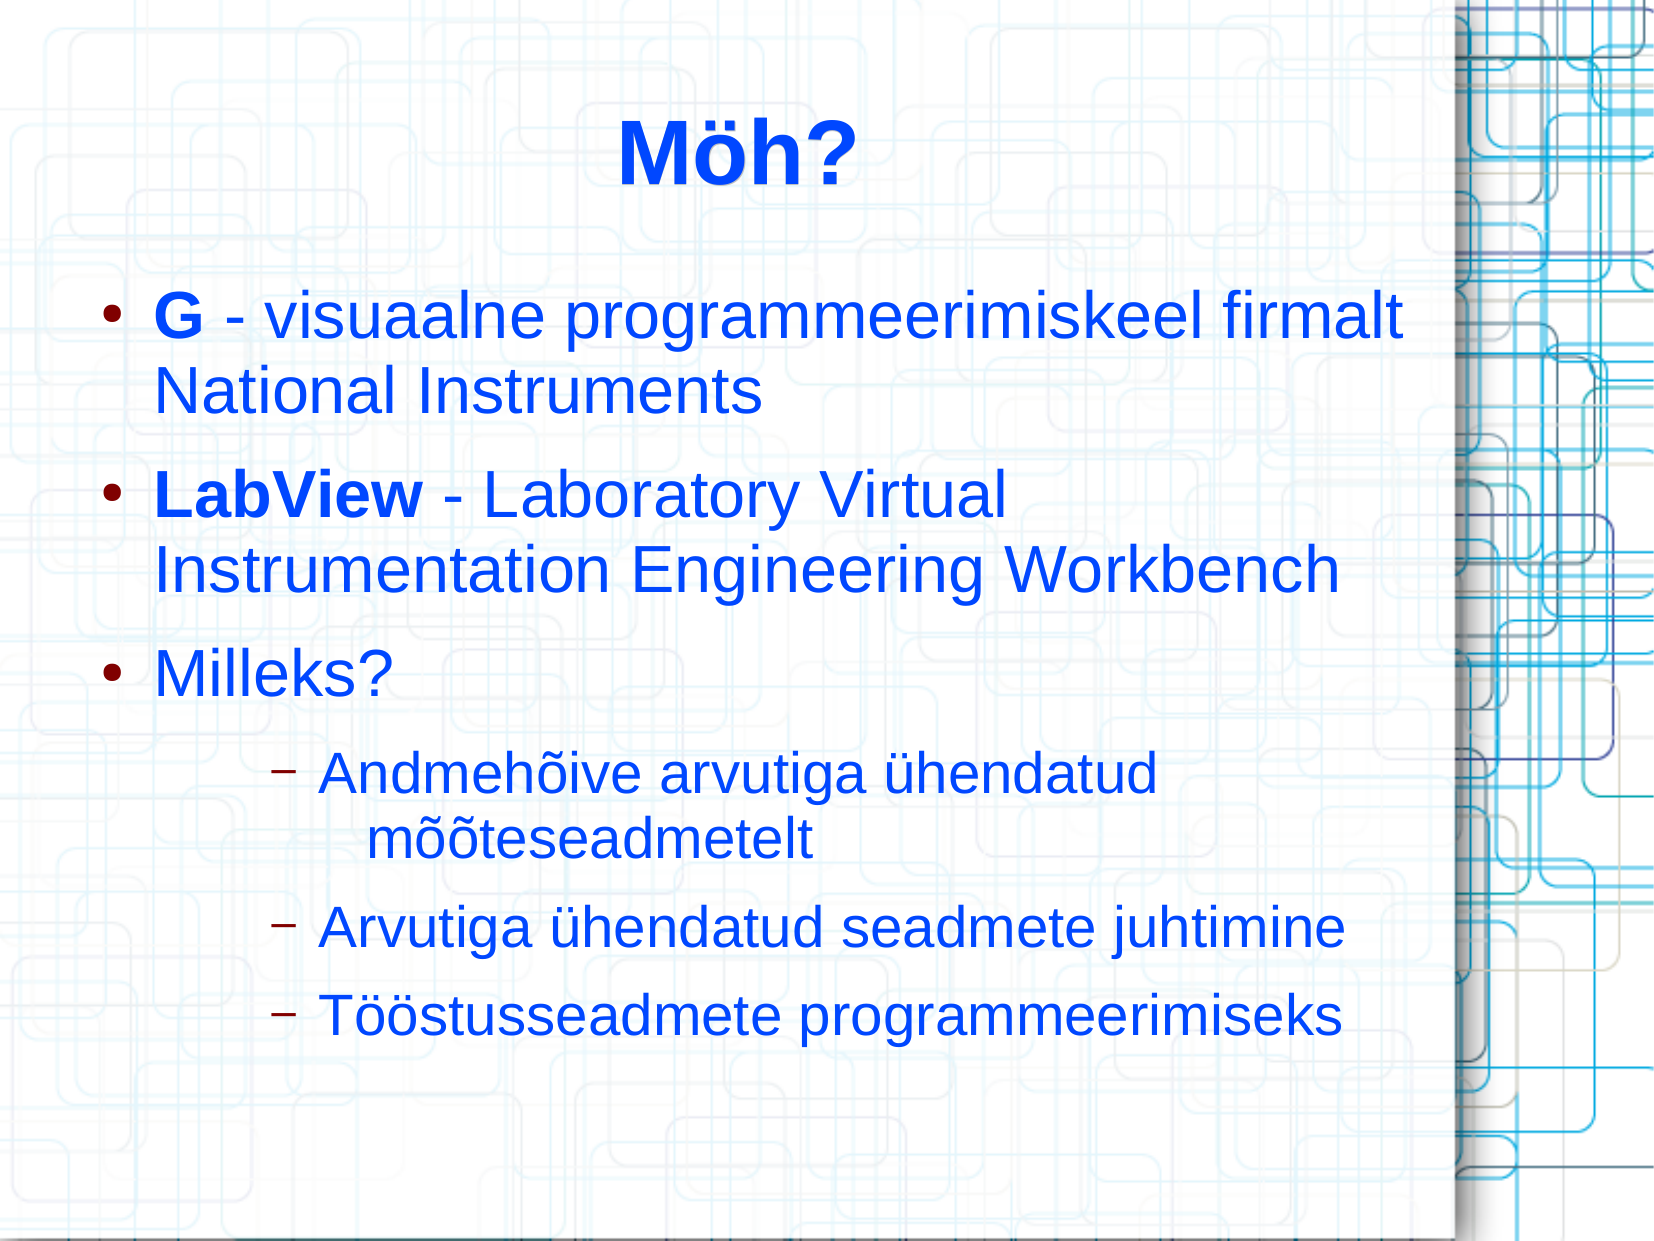

# Möh?
G - visuaalne programmeerimiskeel firmalt National Instruments
LabView - Laboratory Virtual Instrumentation Engineering Workbench
Milleks?
Andmehõive arvutiga ühendatud mõõteseadmetelt
Arvutiga ühendatud seadmete juhtimine
Tööstusseadmete programmeerimiseks